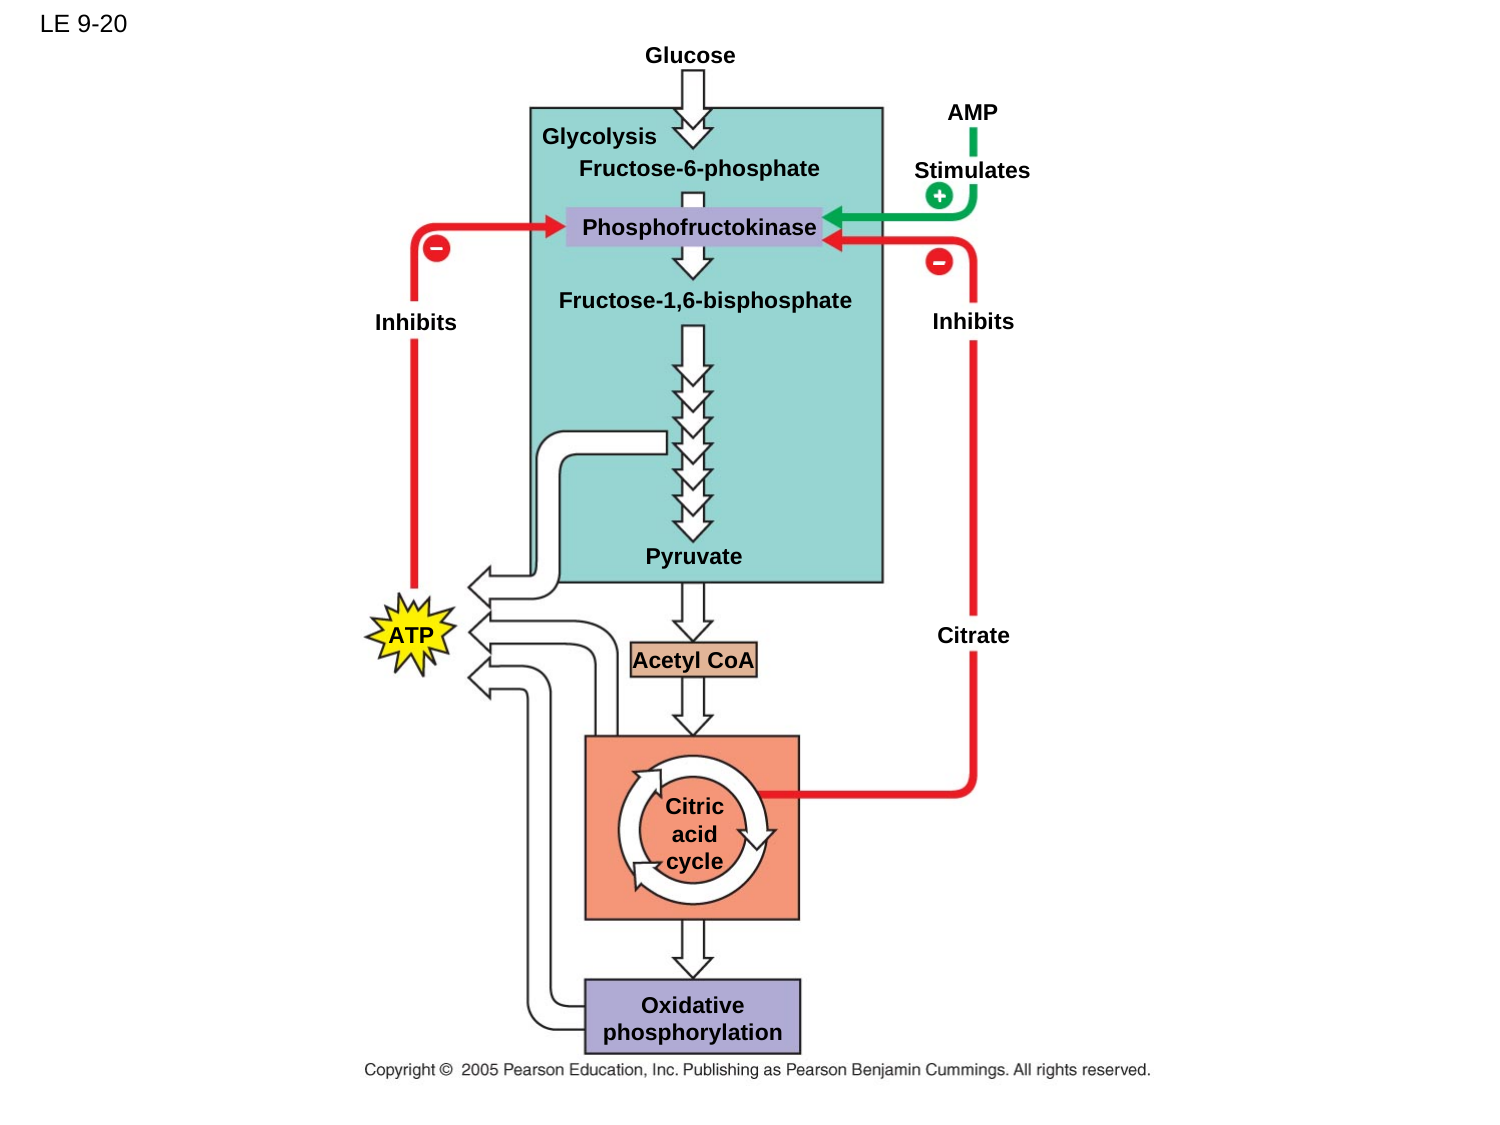

# LE 9-20
Glucose
AMP
Glycolysis
Fructose-6-phosphate
Stimulates
+
Phosphofructokinase
–
–
Fructose-1,6-bisphosphate
Inhibits
Inhibits
Pyruvate
ATP
Citrate
Acetyl CoA
Citric
acid
cycle
Oxidative
phosphorylation